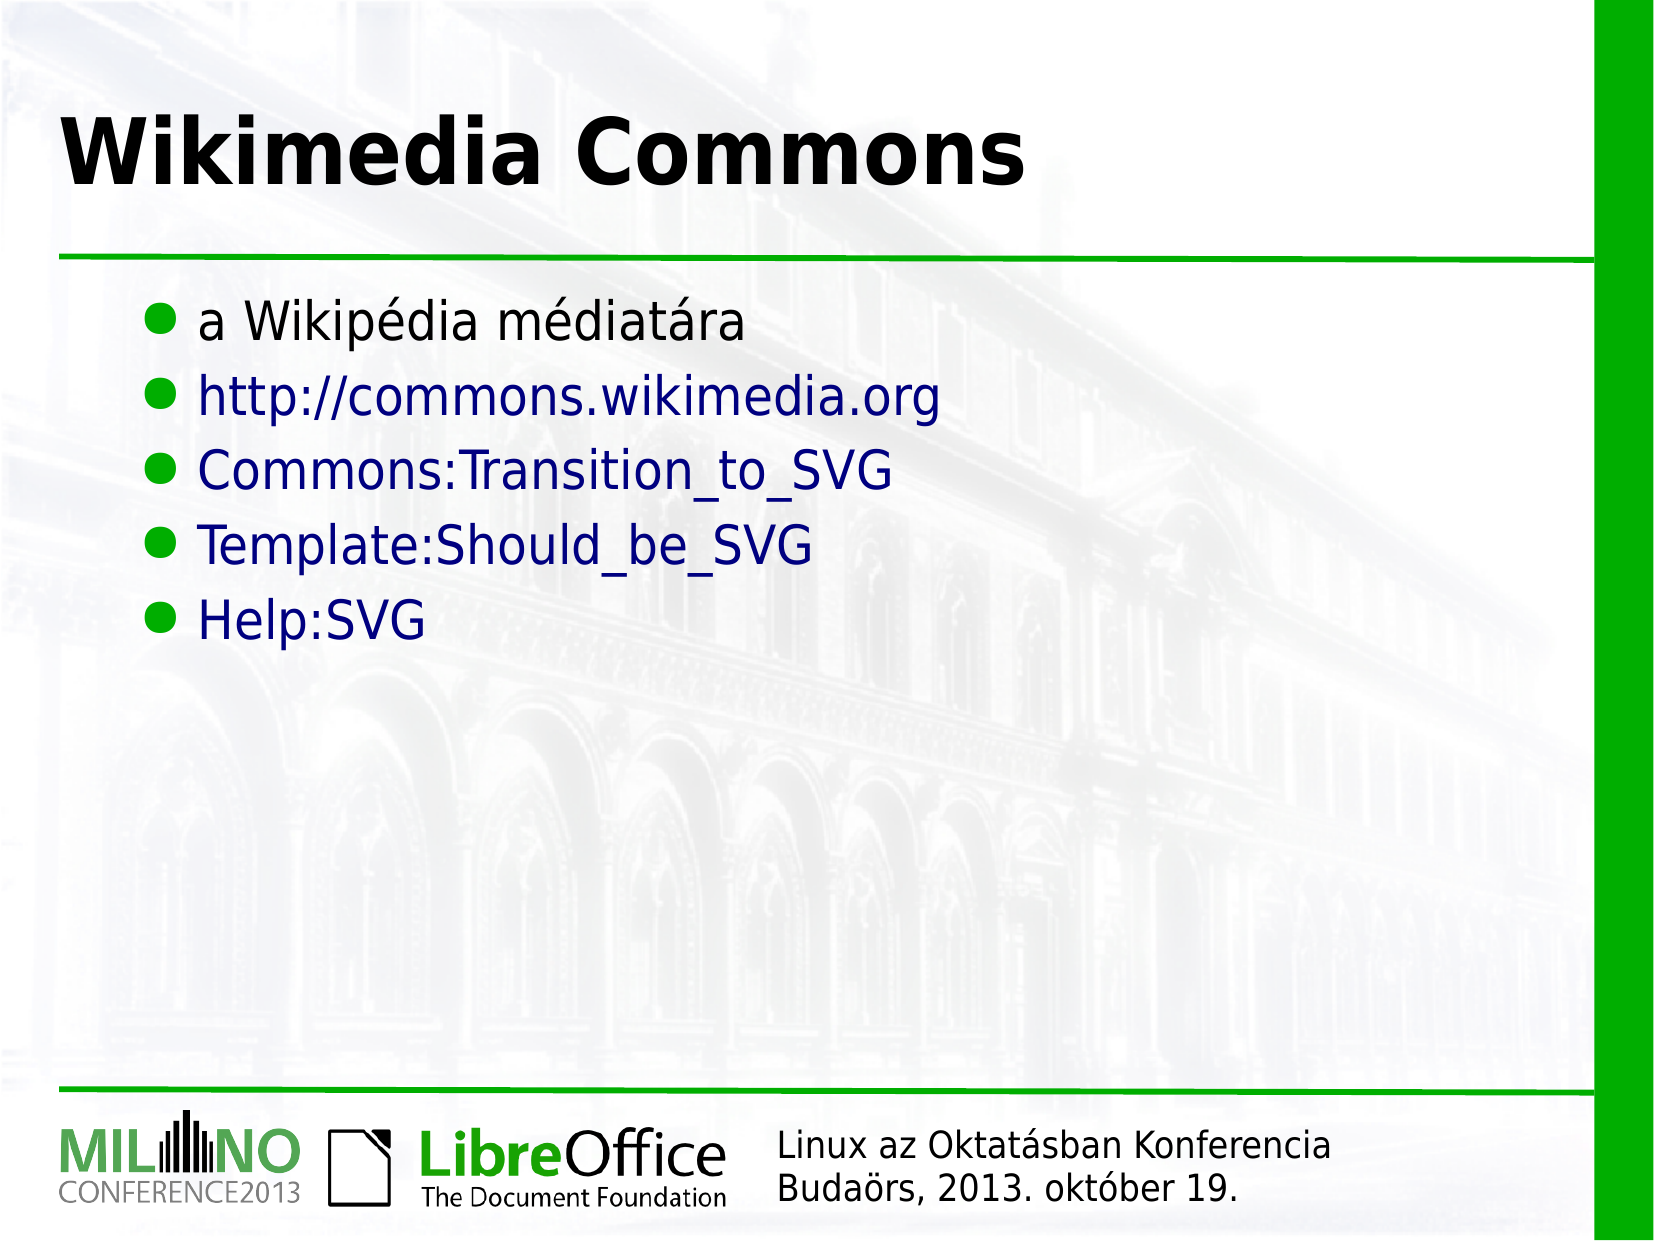

# Wikimedia Commons
a Wikipédia médiatára
http://commons.wikimedia.org
Commons:Transition_to_SVG
Template:Should_be_SVG
Help:SVG